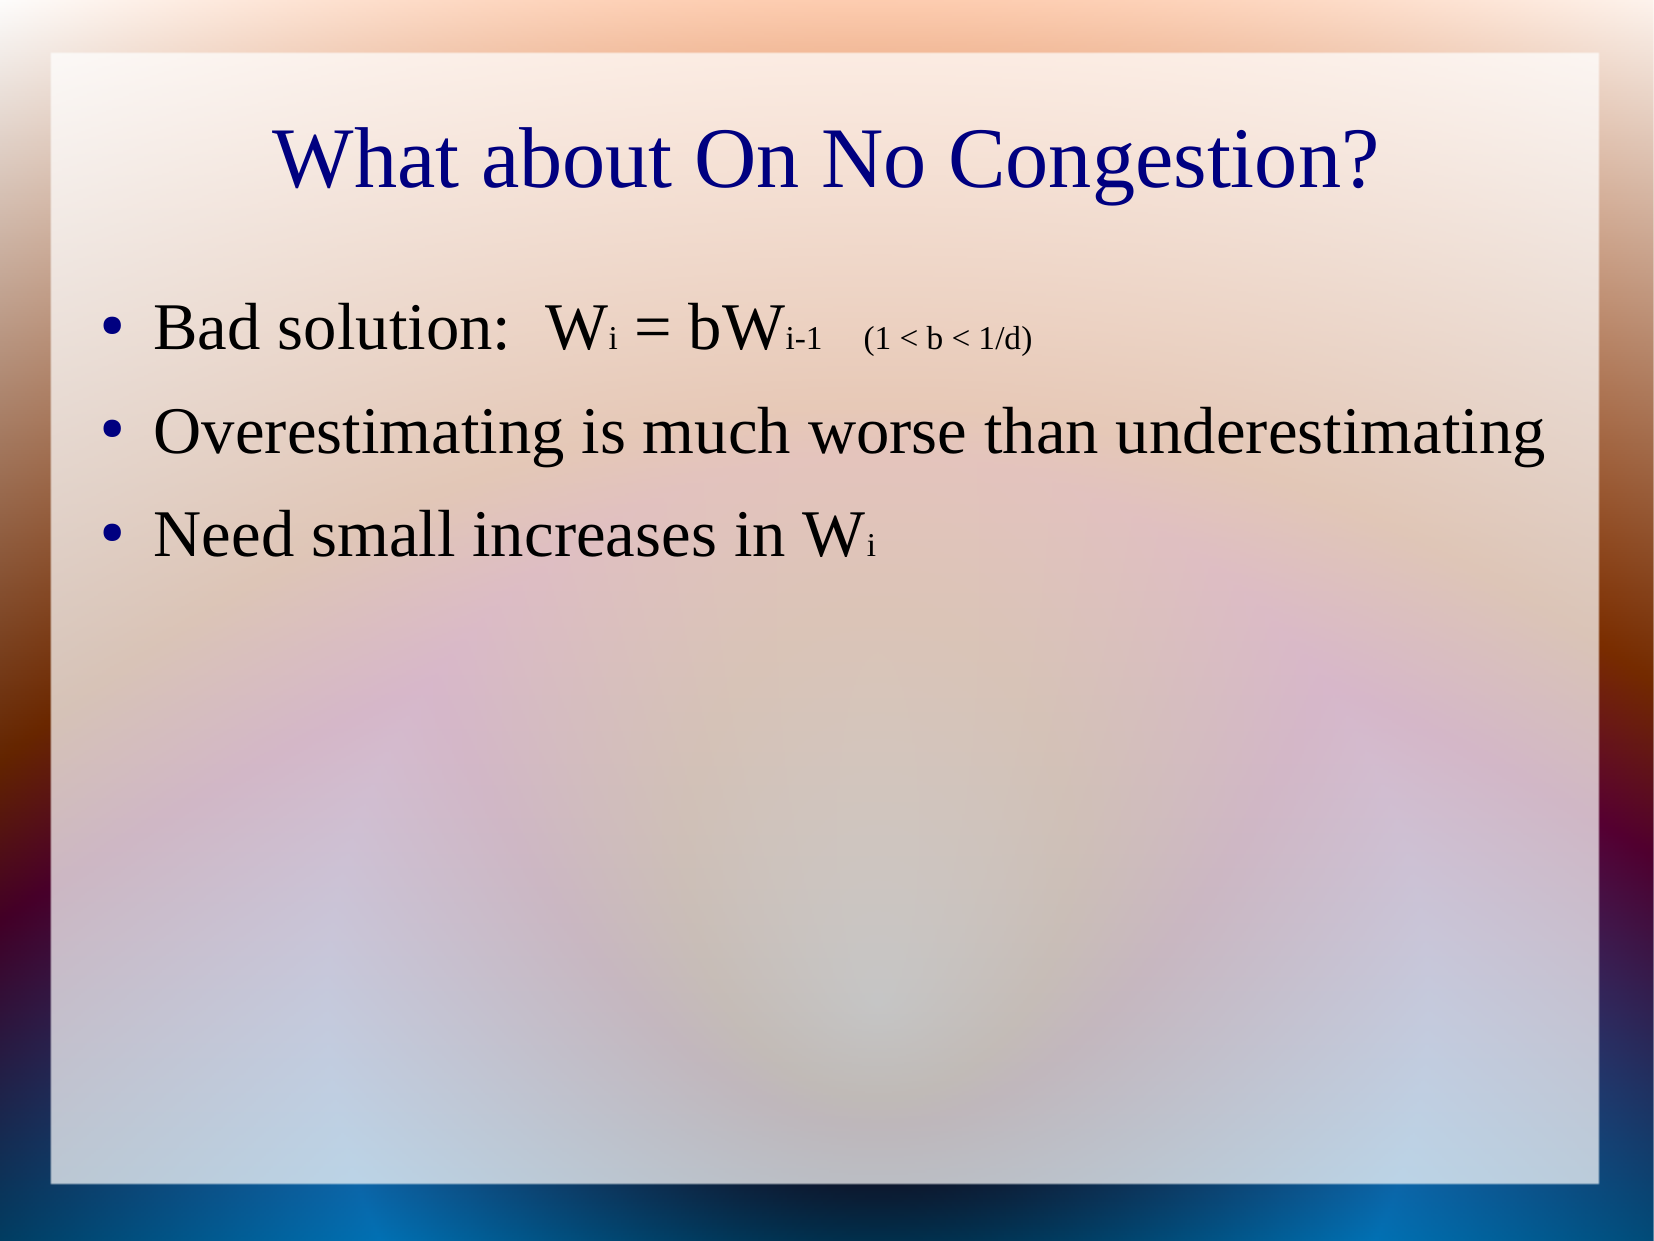

# What about On No Congestion?
Bad solution: Wi = bWi-1 (1 < b < 1/d)
Overestimating is much worse than underestimating
Need small increases in Wi